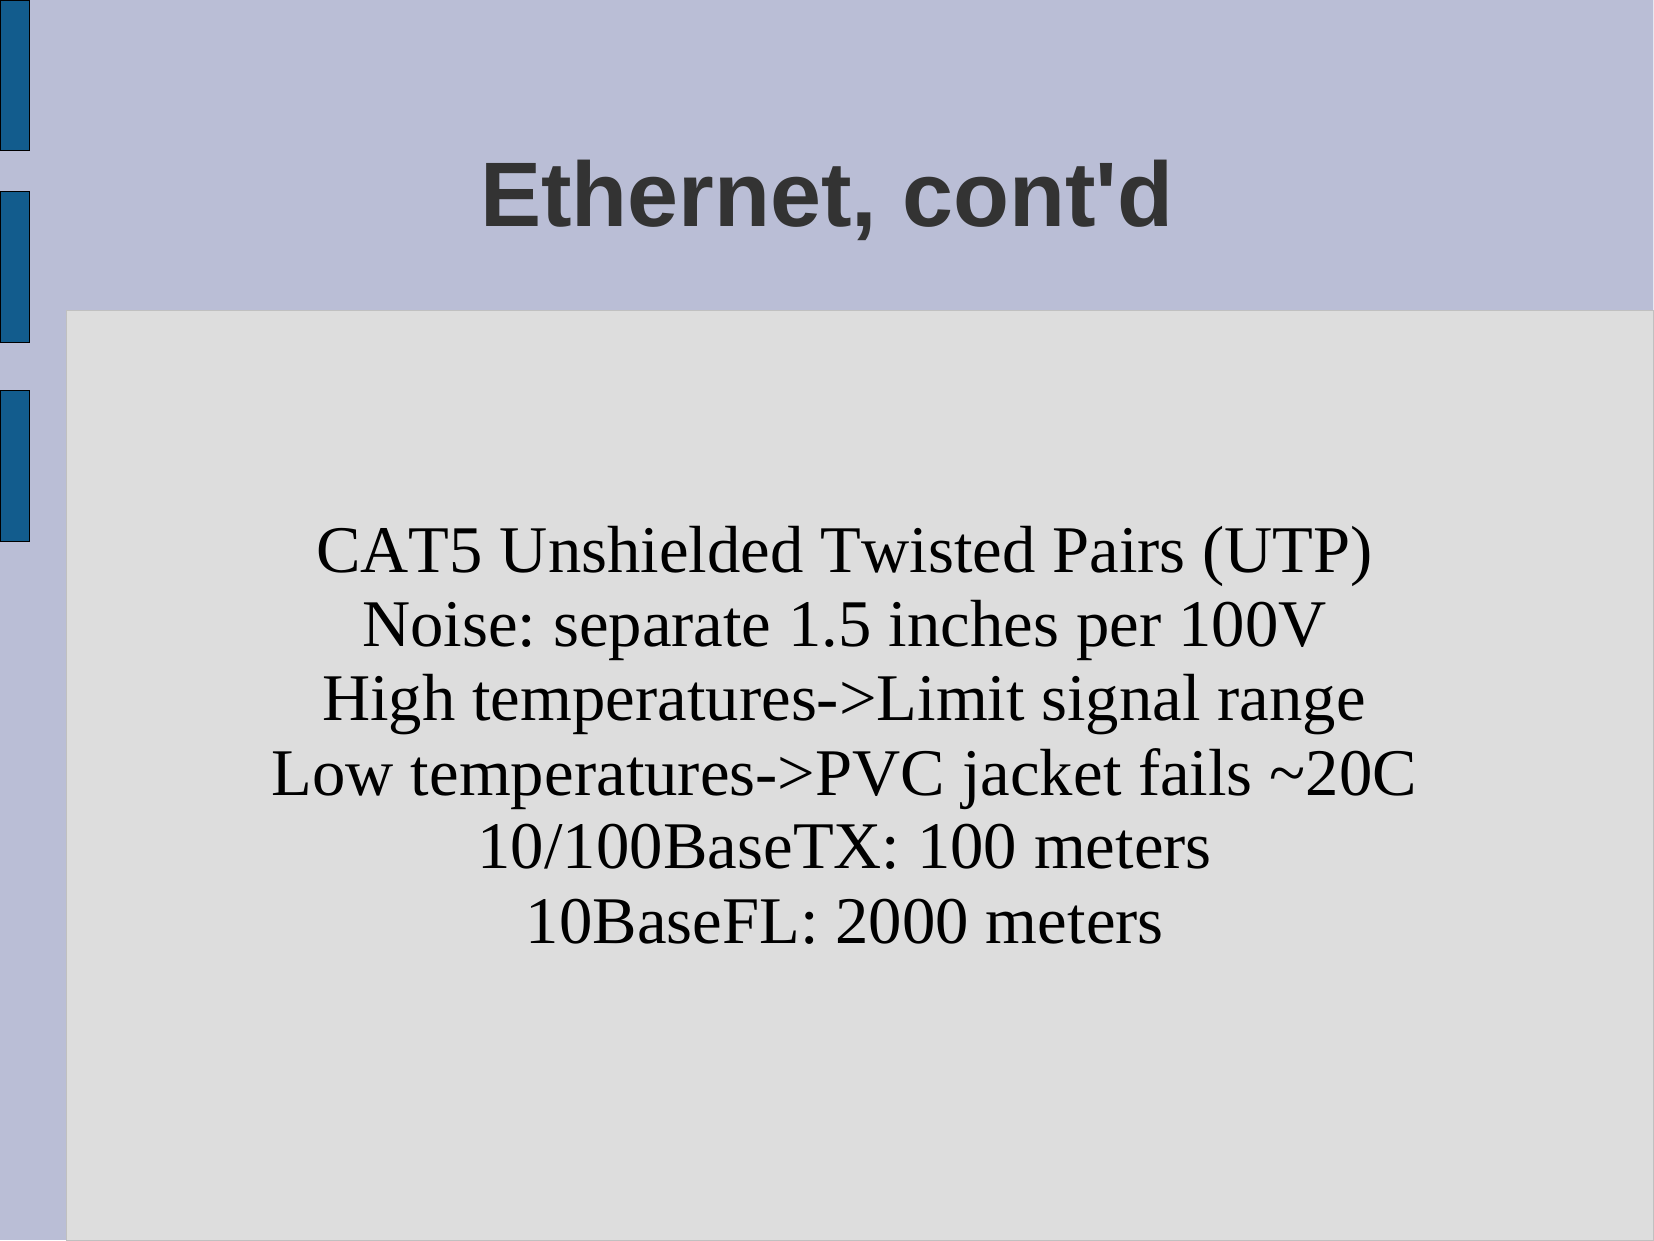

# Ethernet, cont'd
CAT5 Unshielded Twisted Pairs (UTP)
Noise: separate 1.5 inches per 100V
High temperatures->Limit signal range
Low temperatures->PVC jacket fails ~20C
10/100BaseTX: 100 meters
10BaseFL: 2000 meters